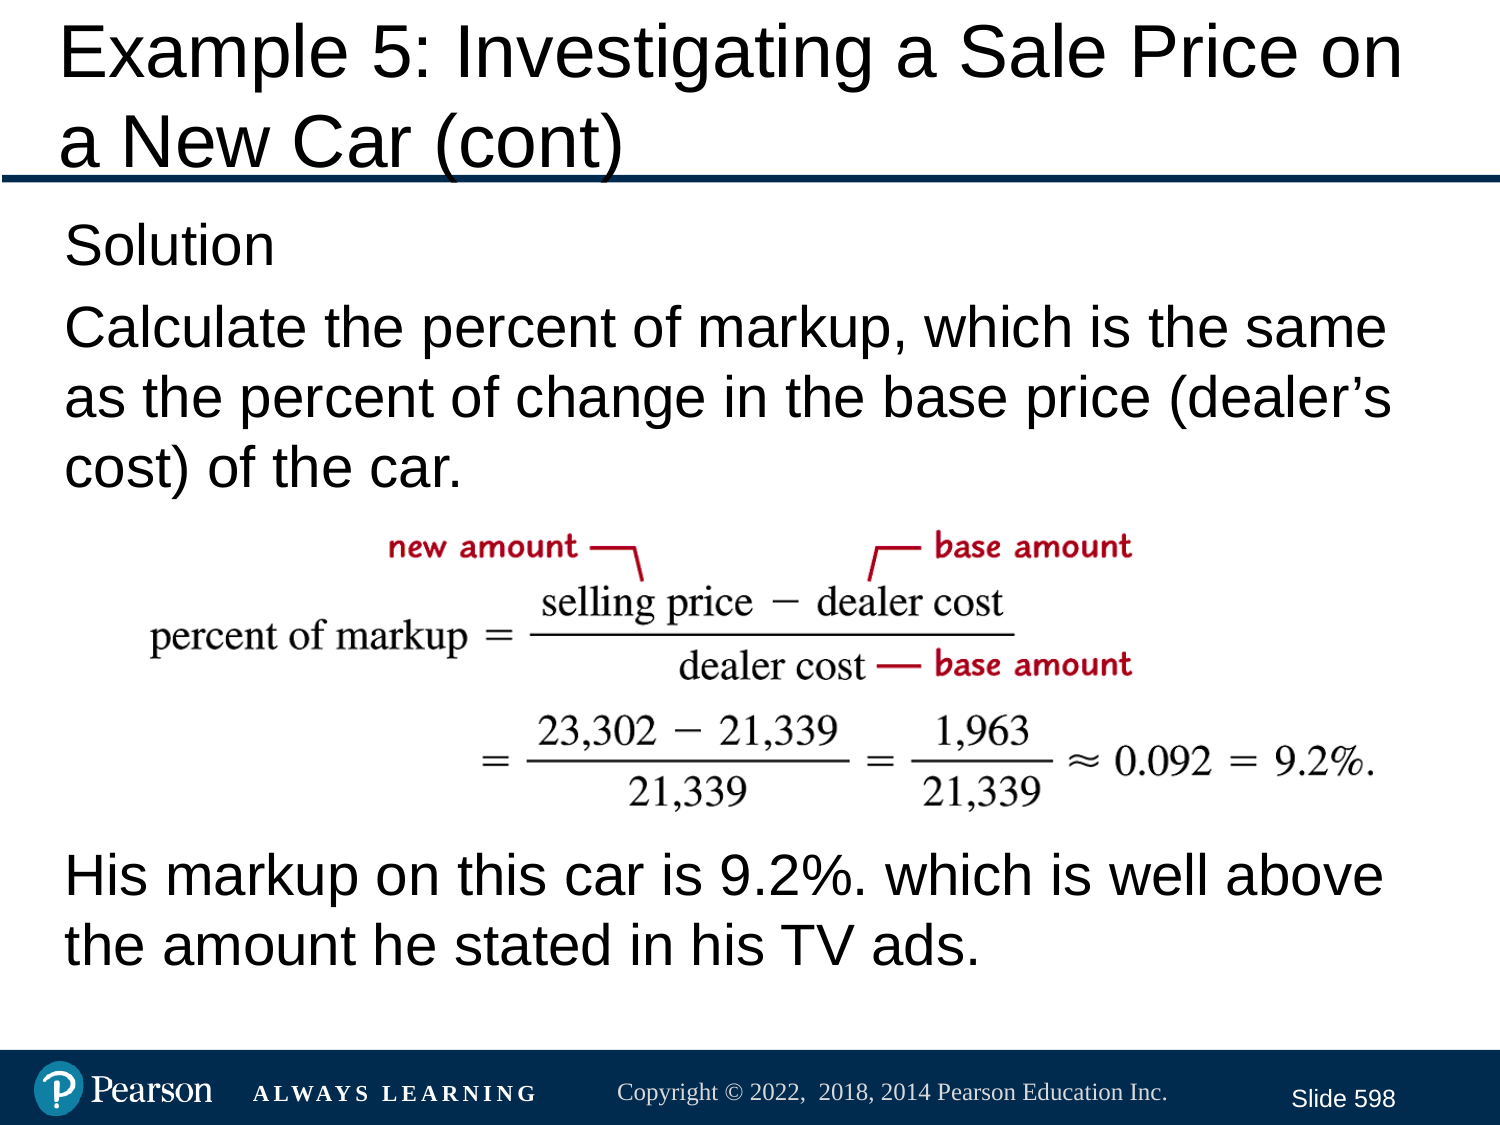

# Example 5: Investigating a Sale Price on a New Car (cont)
Solution
Calculate the percent of markup, which is the same as the percent of change in the base price (dealer’s cost) of the car.
His markup on this car is 9.2%. which is well above the amount he stated in his TV ads.